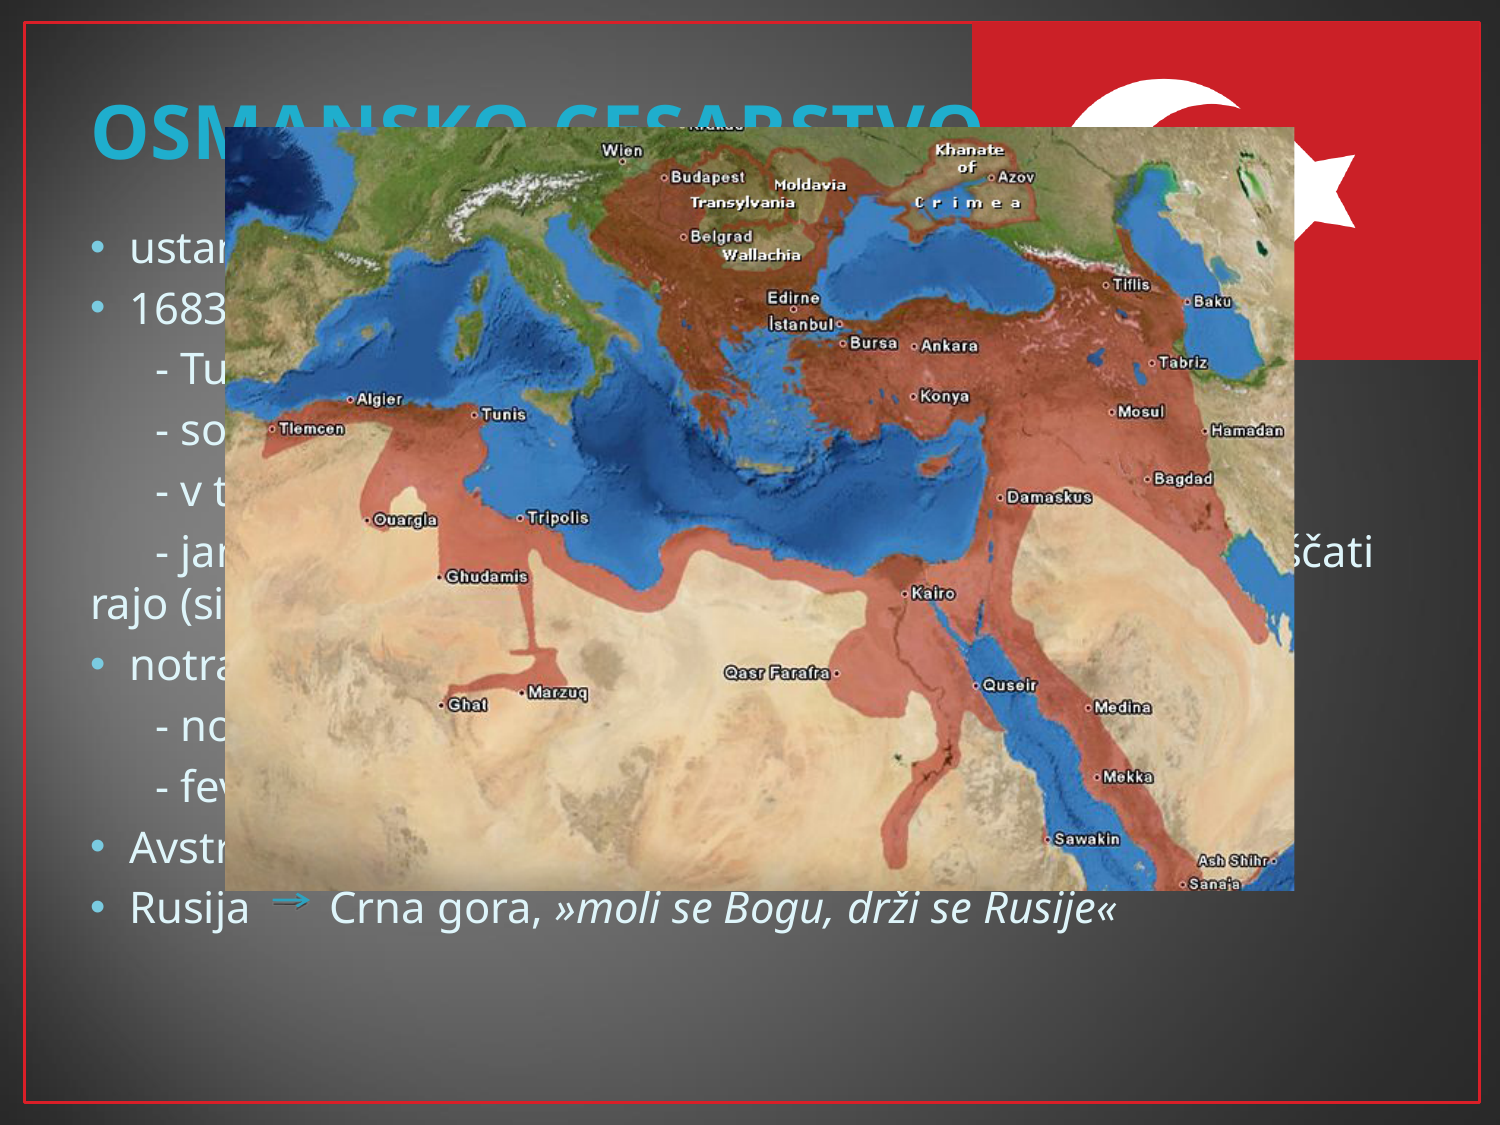

# OSMANSKO CESARSTVO
ustanovitev - 1299
1683 do 1699 - postopni umik katerega posledice so:
	- Turki izgubijo možnost plenjenja; ni več vojnega plena
	- so v krizi
	- v turški vojski sta zavladala nered in neposlušnost
	- janičarjem se godi vedno slabše in zato so začeli izkoriščati rajo (sililjo kmete, da bi jim izročili zemljo (baštino)
notranje slabosti turške države :
	- notranji razpad na samostojne enote
	- fevdalna anarhija
Avstrija Srbija
Rusija Črna gora, »moli se Bogu, drži se Rusije«